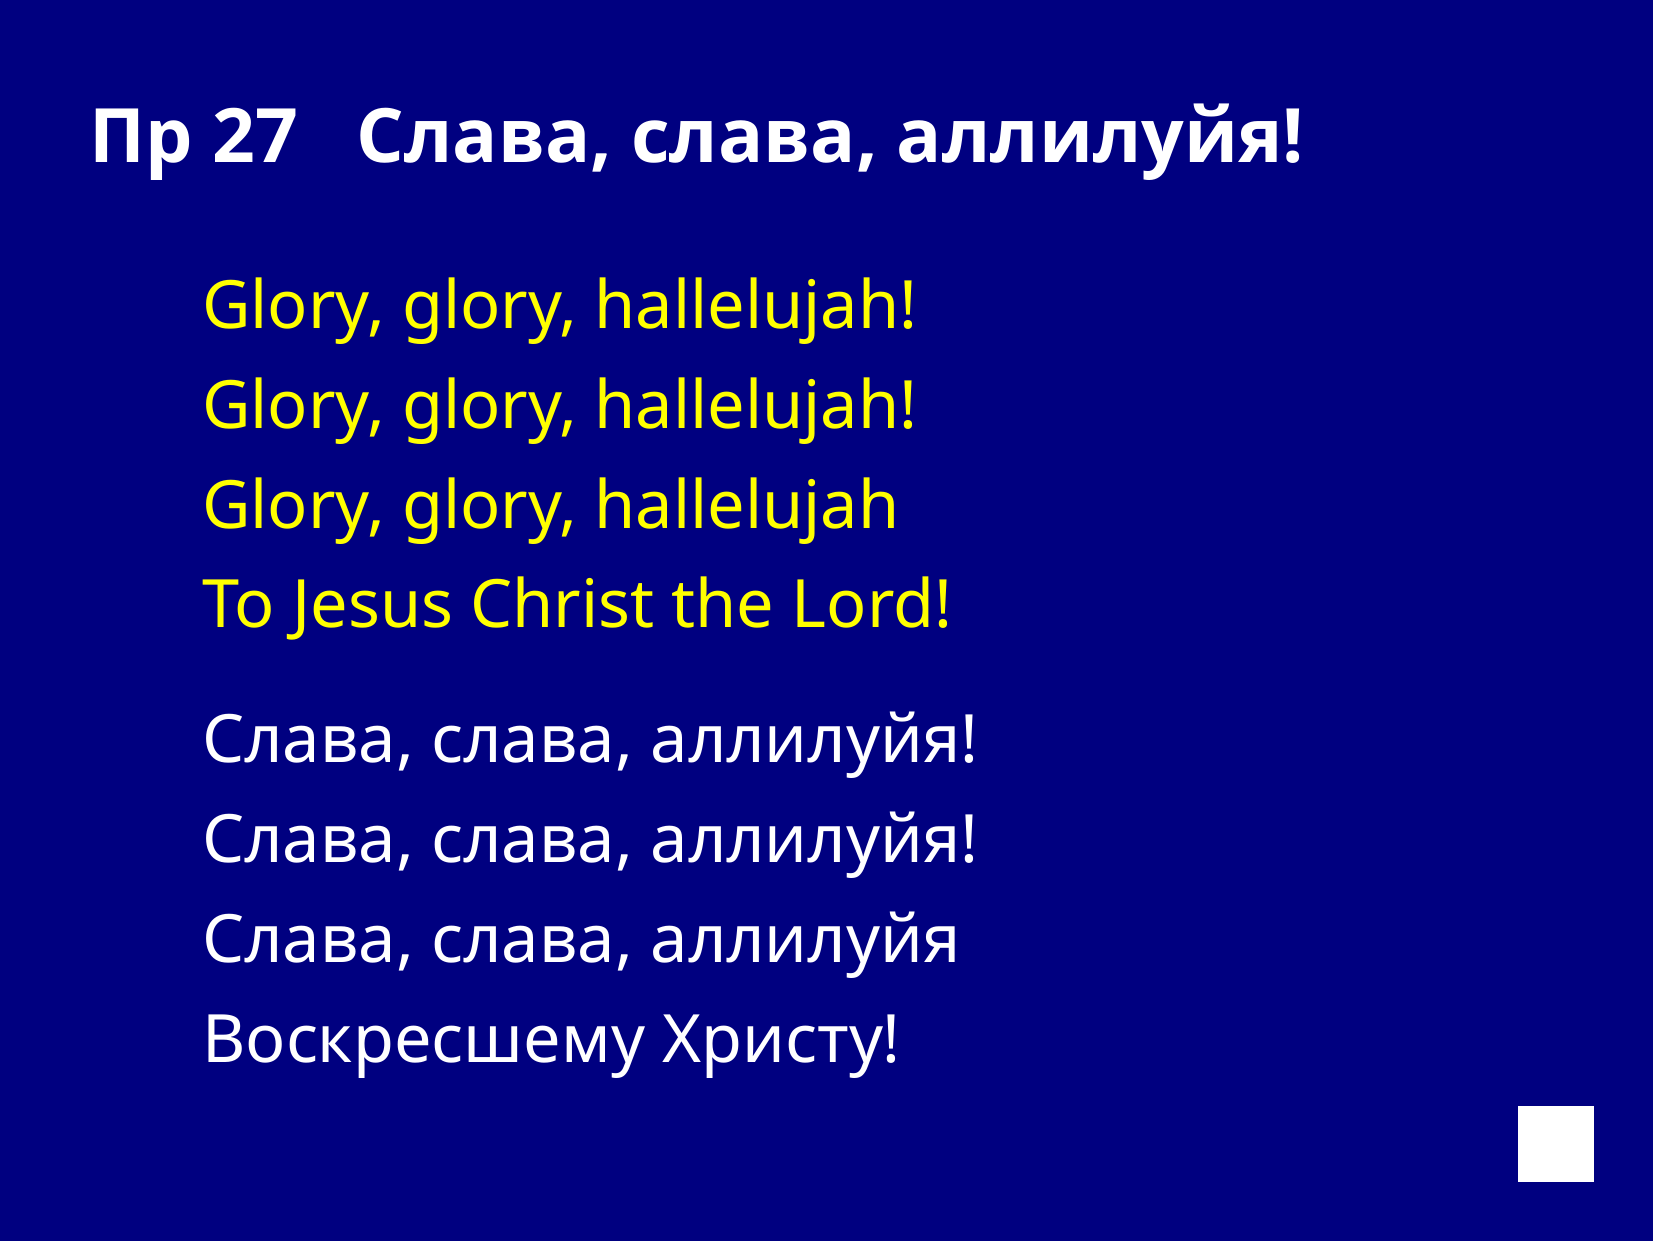

Пр 27 Слава, слава, аллилуйя!
	Glory, glory, hallelujah!
	Glory, glory, hallelujah!
	Glory, glory, hallelujah
	To Jesus Christ the Lord!
	Слава, слава, аллилуйя!
	Слава, слава, аллилуйя!
	Слава, слава, аллилуйя
	Воскресшему Христу!